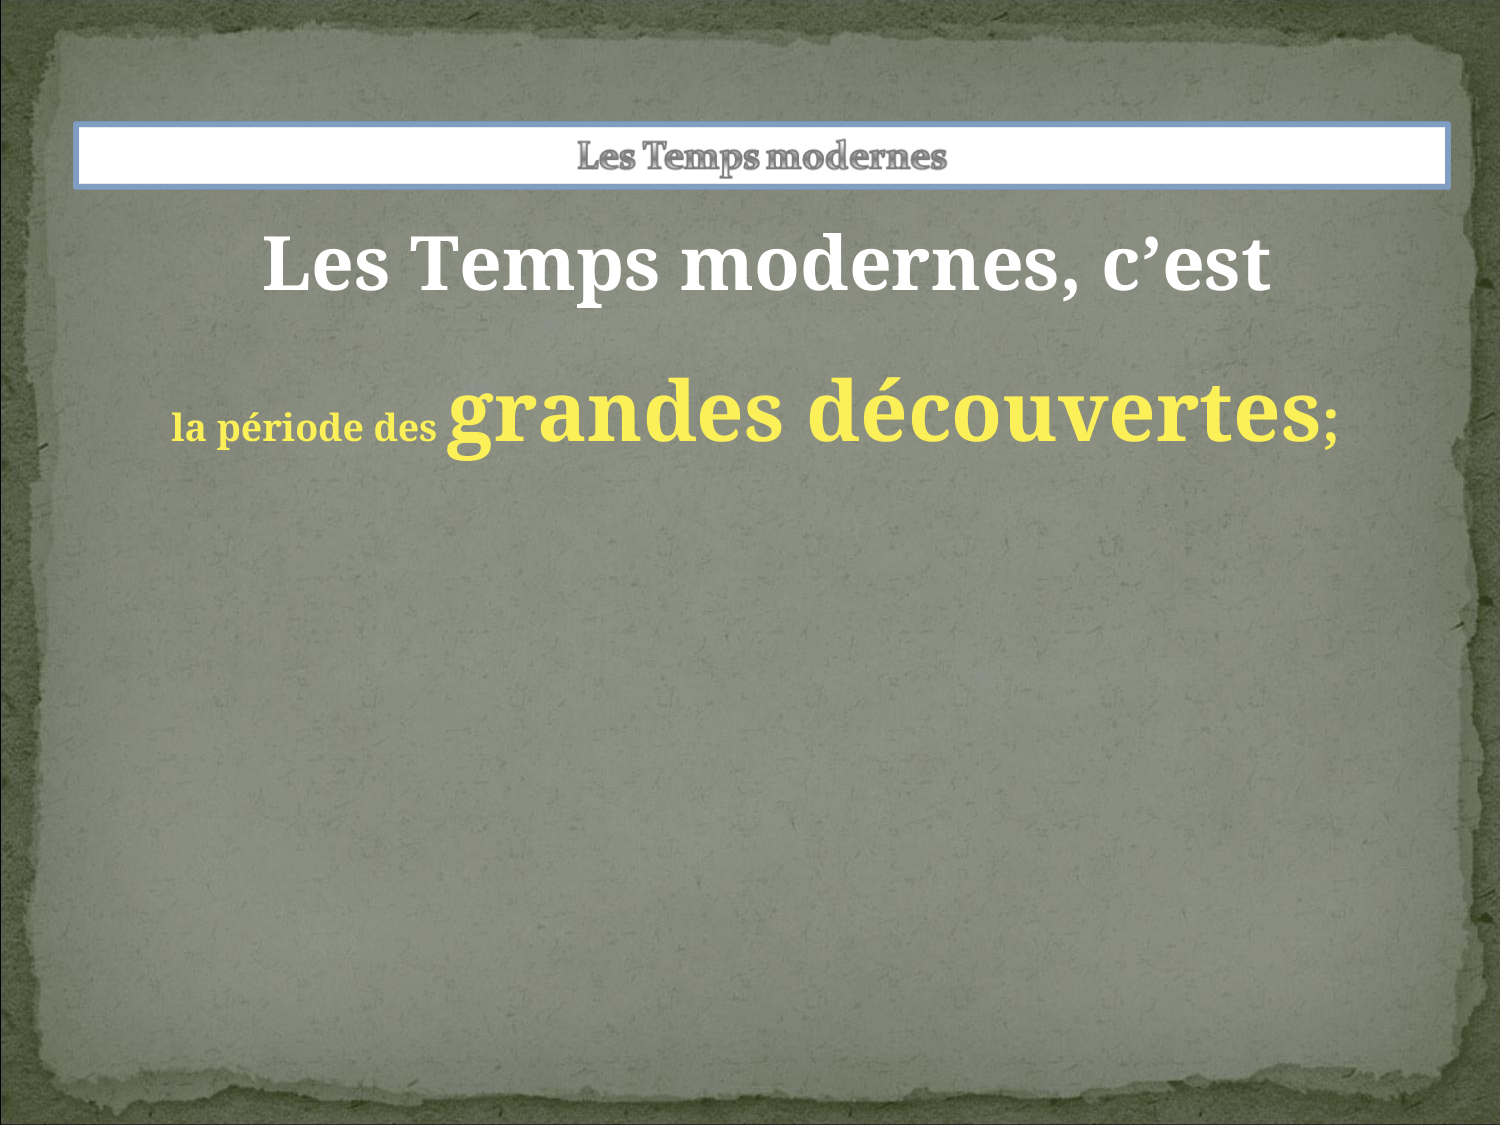

Les Temps modernes, c’est
la période des grandes découvertes;